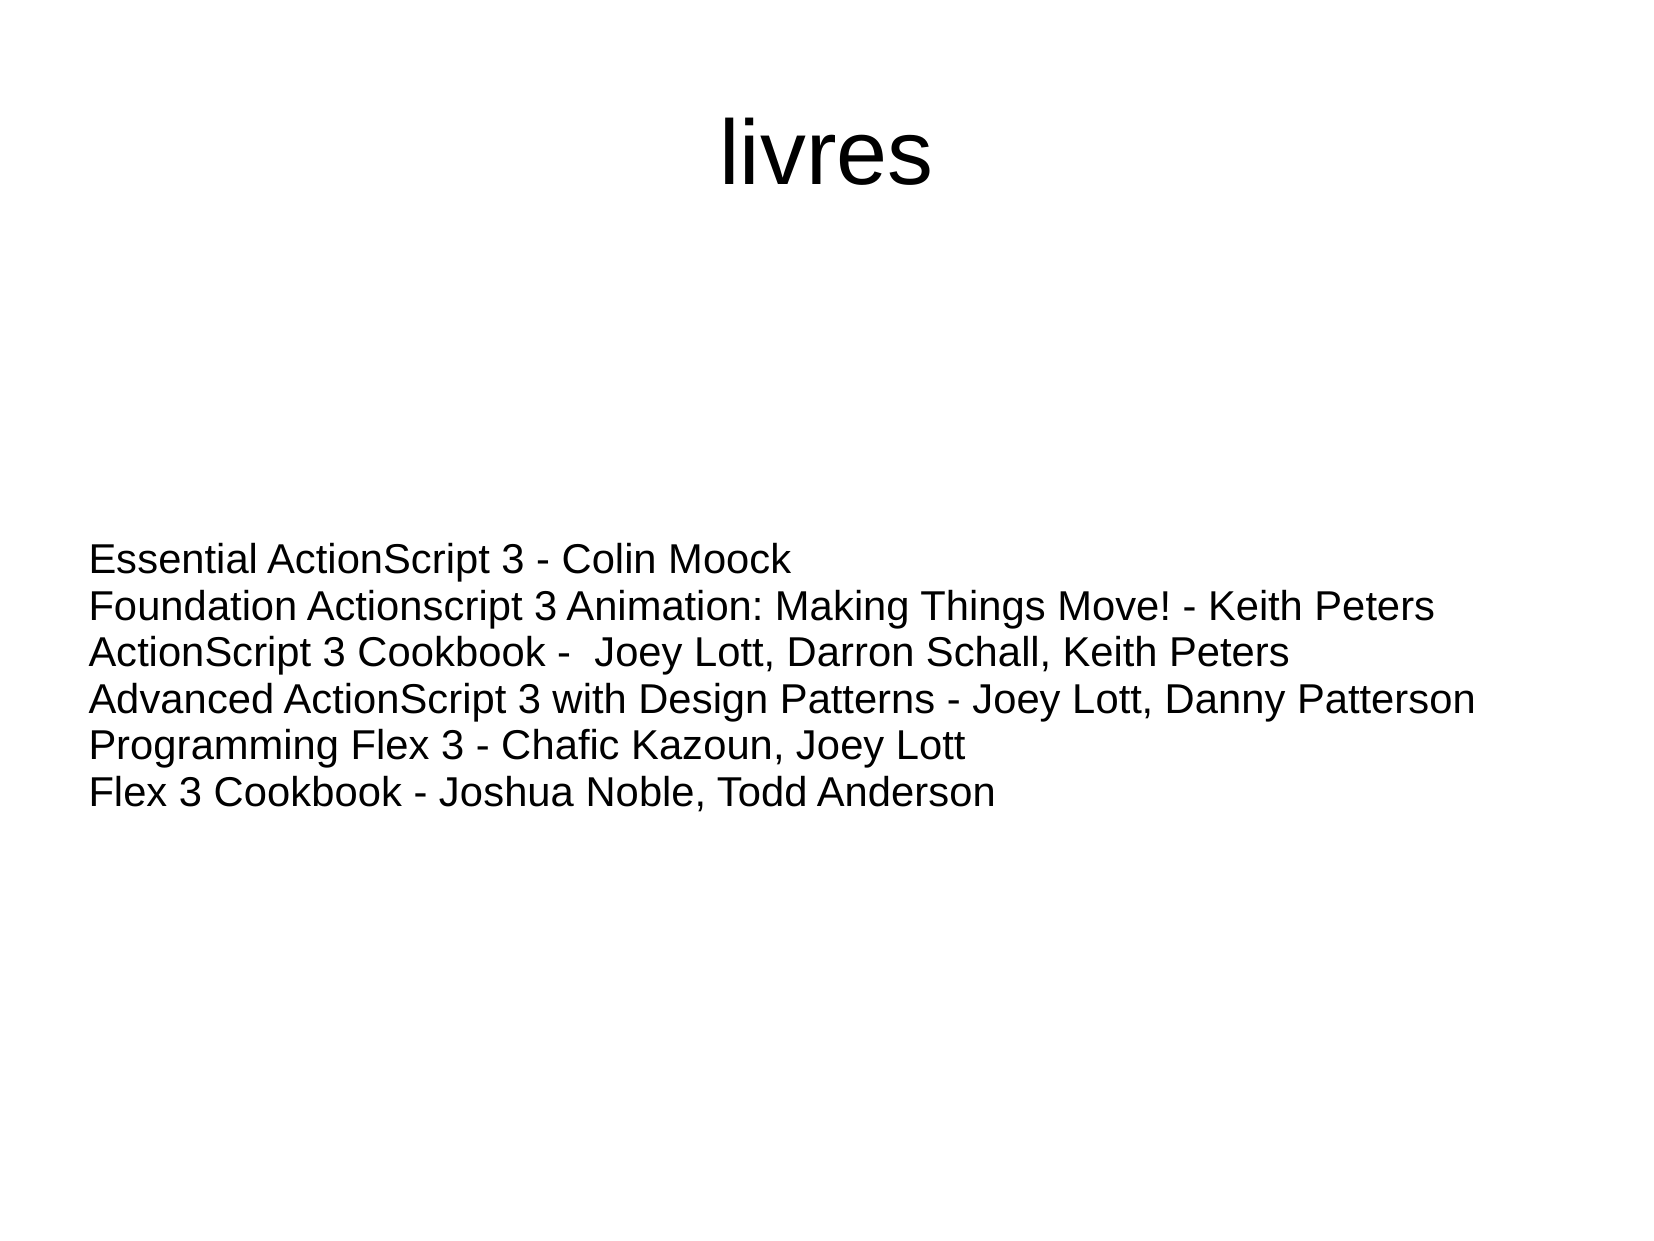

# livres
Essential ActionScript 3 - Colin Moock
Foundation Actionscript 3 Animation: Making Things Move! - Keith Peters
ActionScript 3 Cookbook - Joey Lott, Darron Schall, Keith Peters
Advanced ActionScript 3 with Design Patterns - Joey Lott, Danny Patterson
Programming Flex 3 - Chafic Kazoun, Joey Lott
Flex 3 Cookbook - Joshua Noble, Todd Anderson